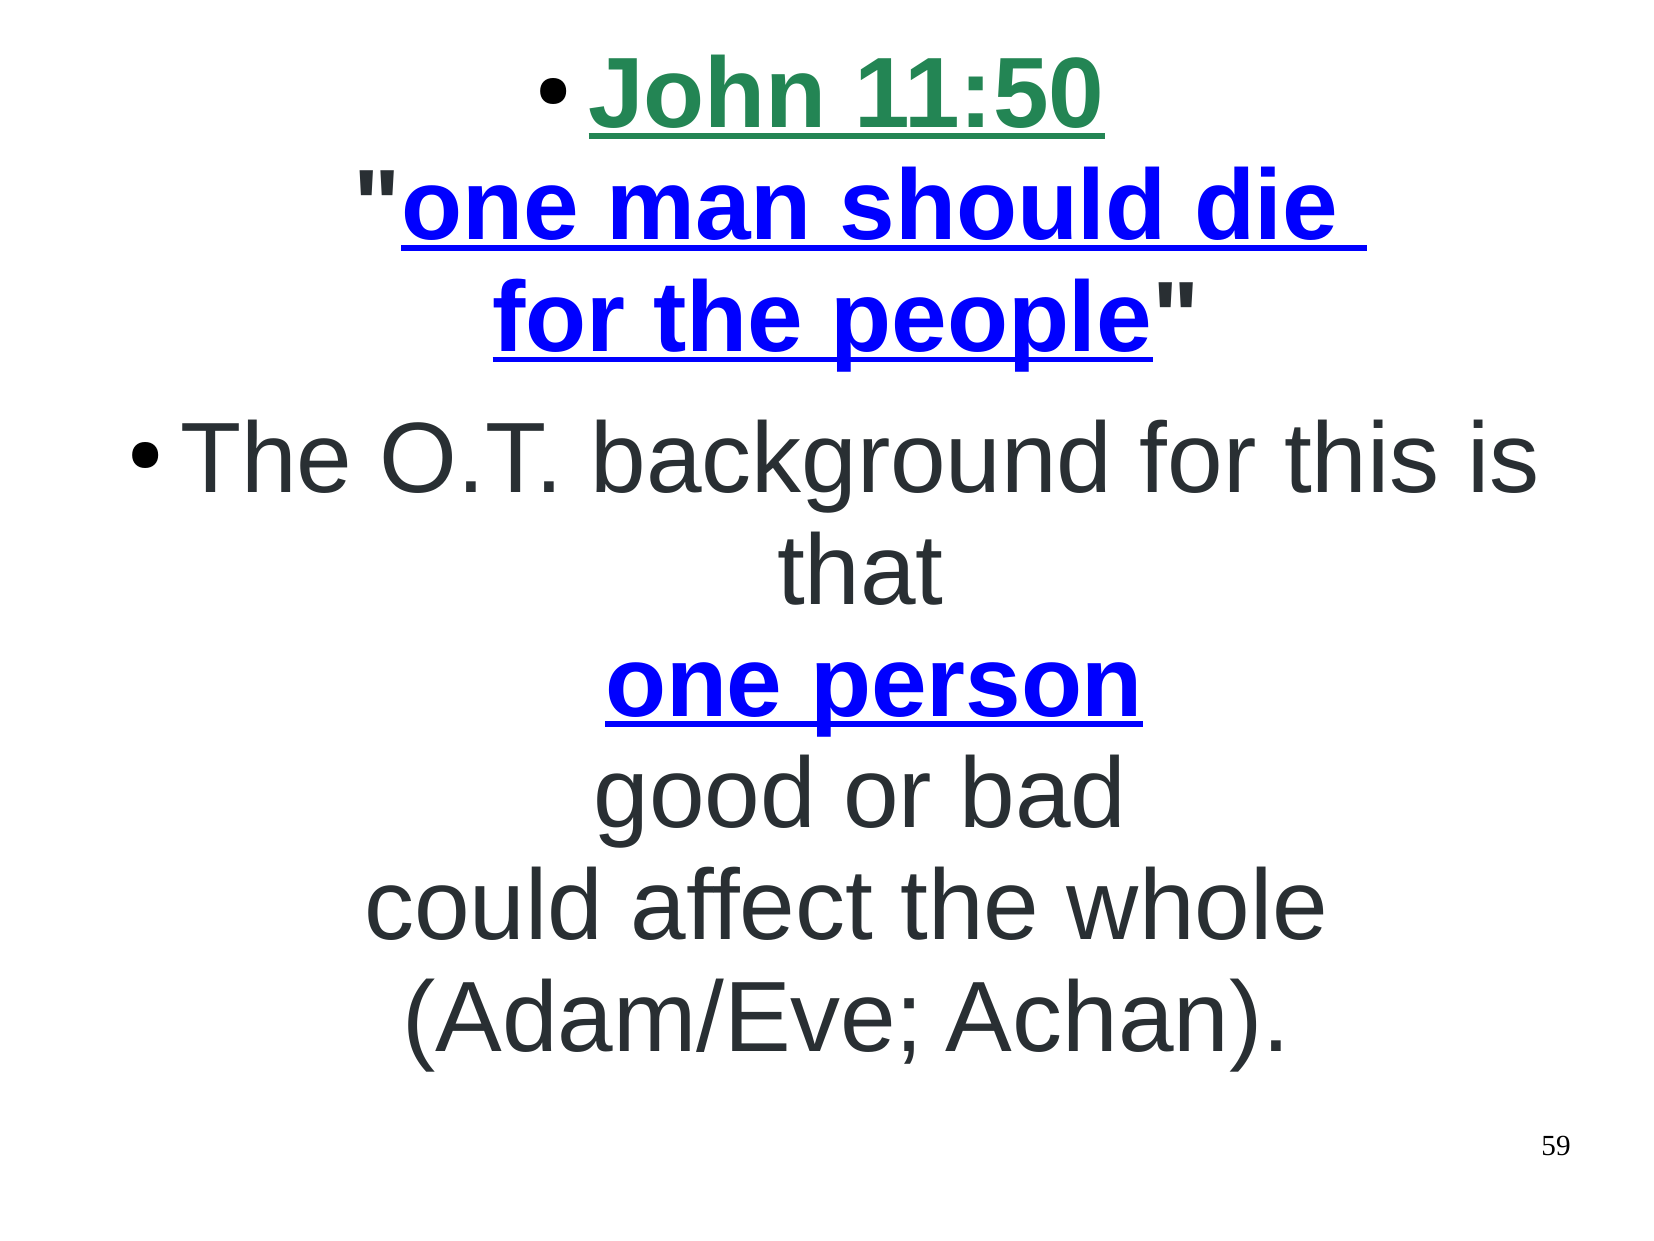

# John 11:50 "one man should die for the people"
The O.T. background for this is that
 one person
 good or bad
could affect the whole
(Adam/Eve; Achan).
59